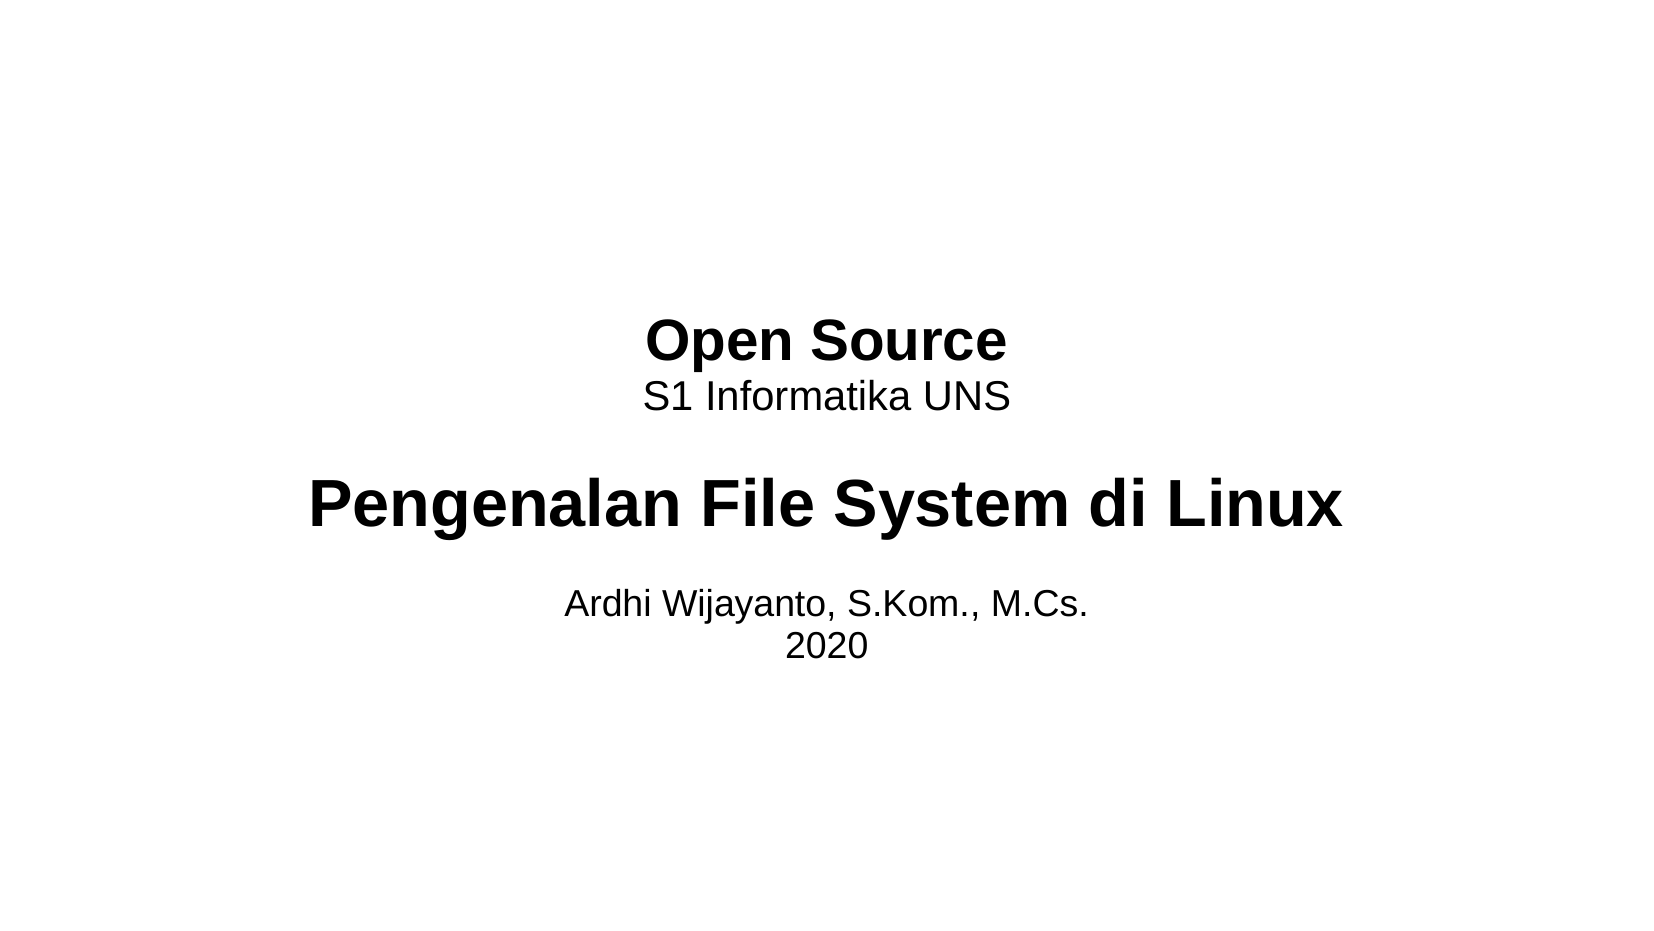

#
Open Source
S1 Informatika UNS
Pengenalan File System di Linux
Ardhi Wijayanto, S.Kom., M.Cs.
2020